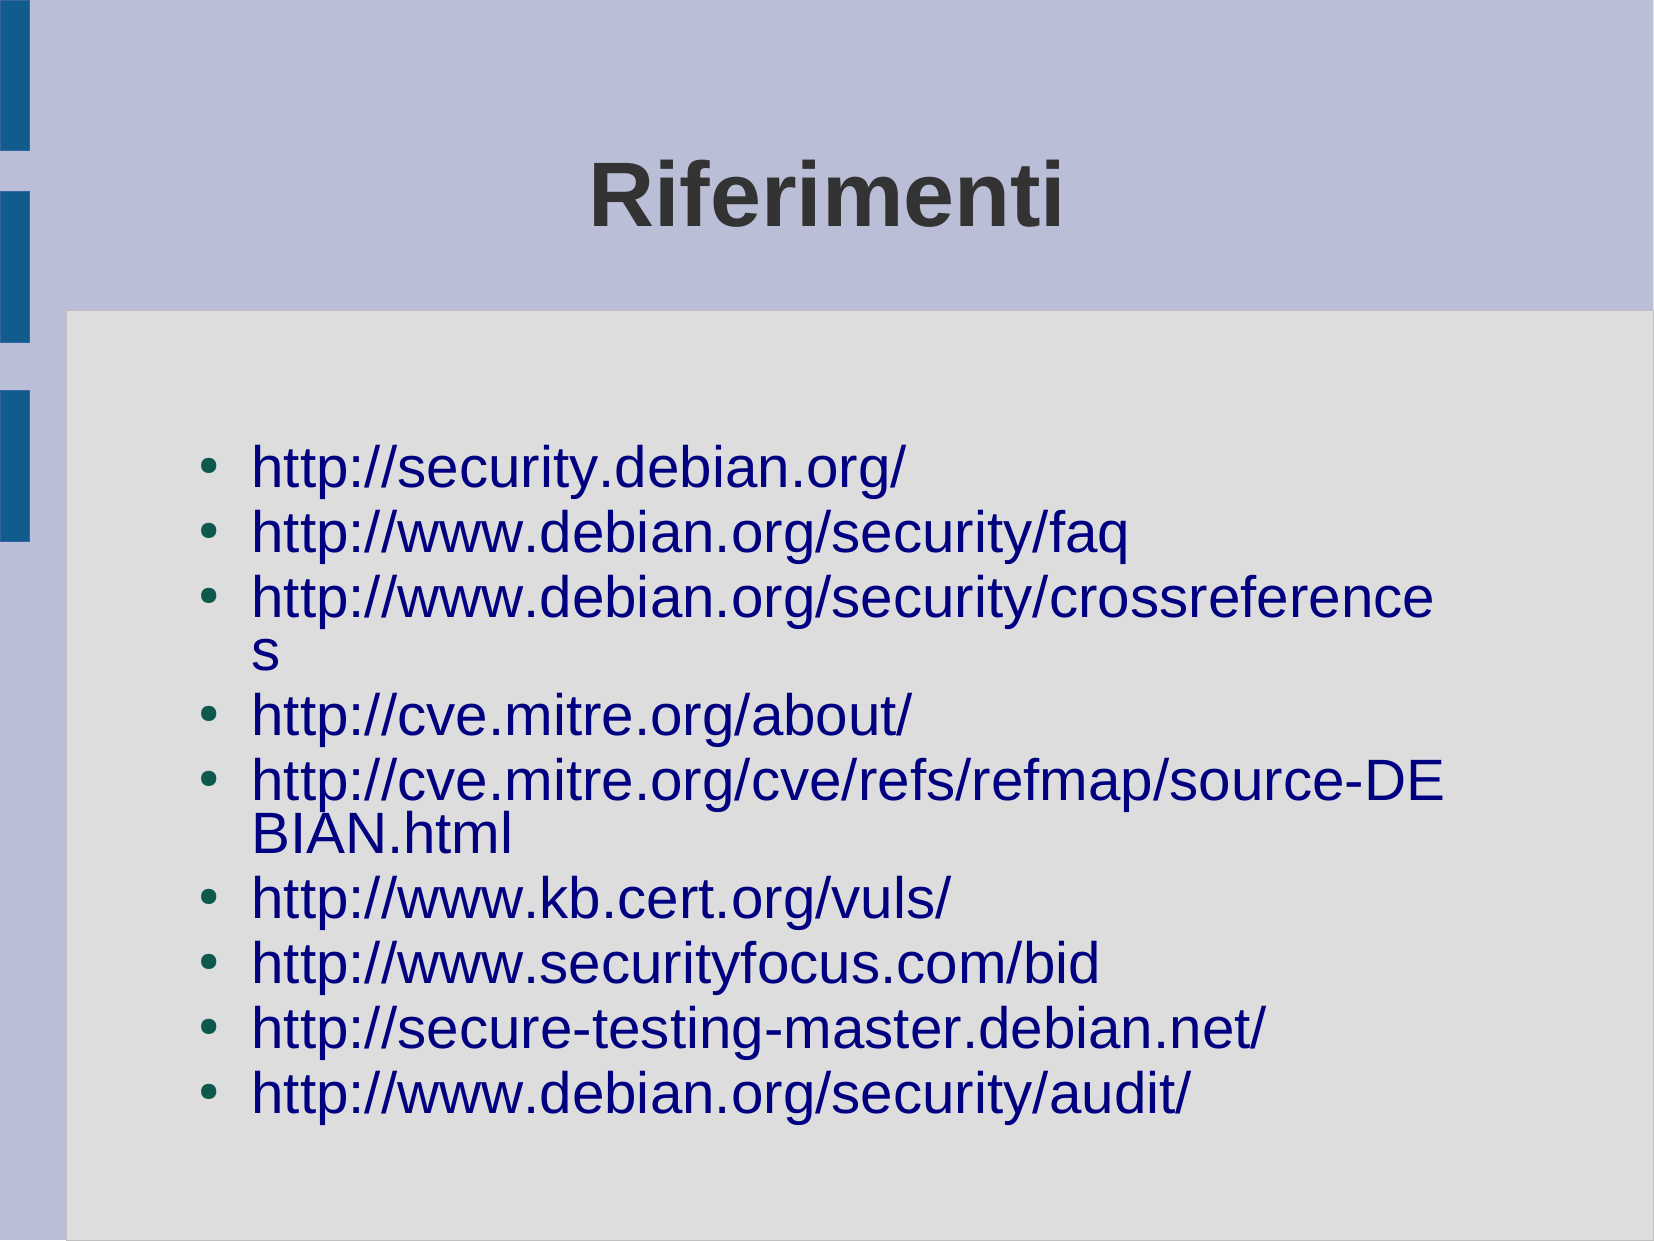

# Riferimenti
http://security.debian.org/
http://www.debian.org/security/faq
http://www.debian.org/security/crossreferences
http://cve.mitre.org/about/
http://cve.mitre.org/cve/refs/refmap/source-DEBIAN.html
http://www.kb.cert.org/vuls/
http://www.securityfocus.com/bid
http://secure-testing-master.debian.net/
http://www.debian.org/security/audit/